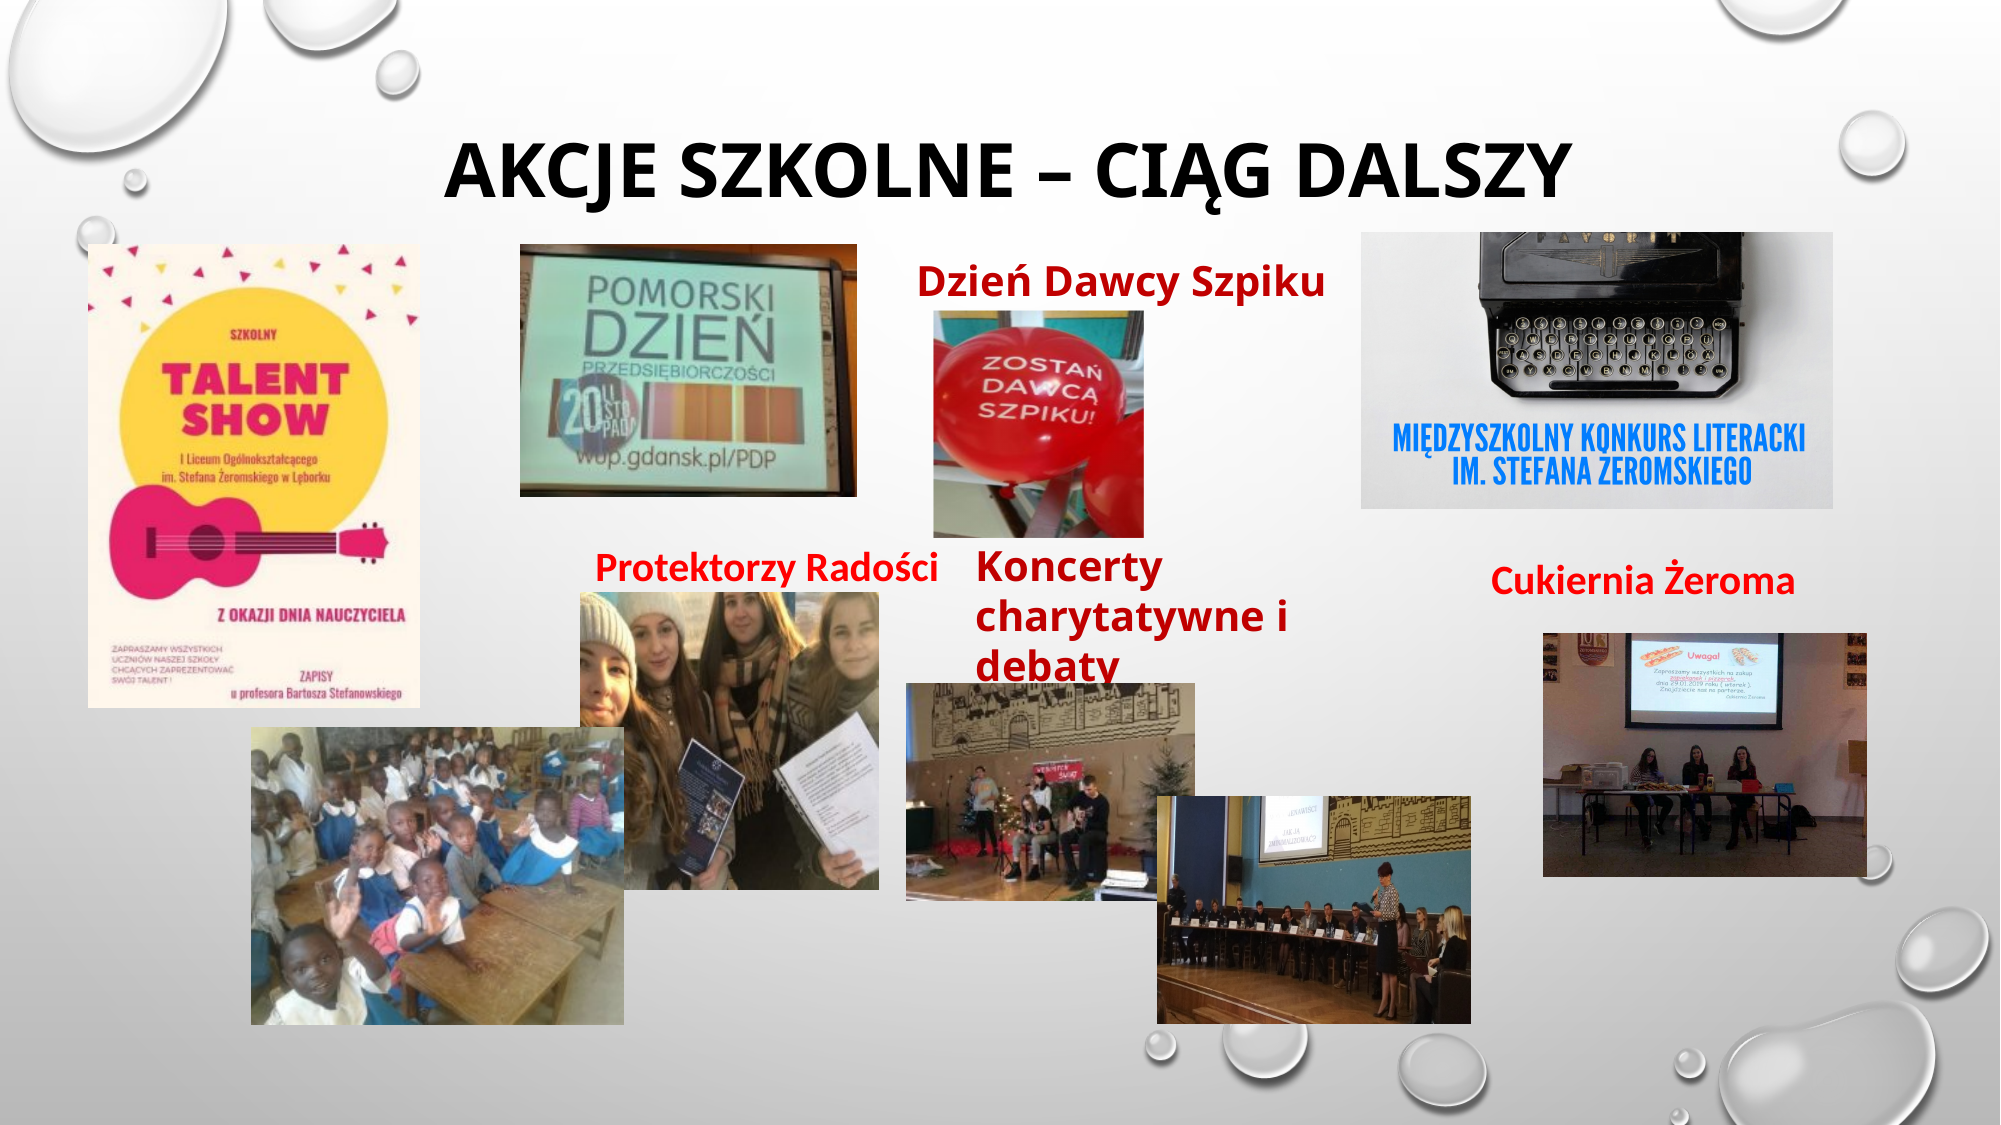

# Akcje szkolne – ciąg dalszy
Dzień Dawcy Szpiku
Koncerty charytatywne i debaty
Protektorzy Radości
Cukiernia Żeroma